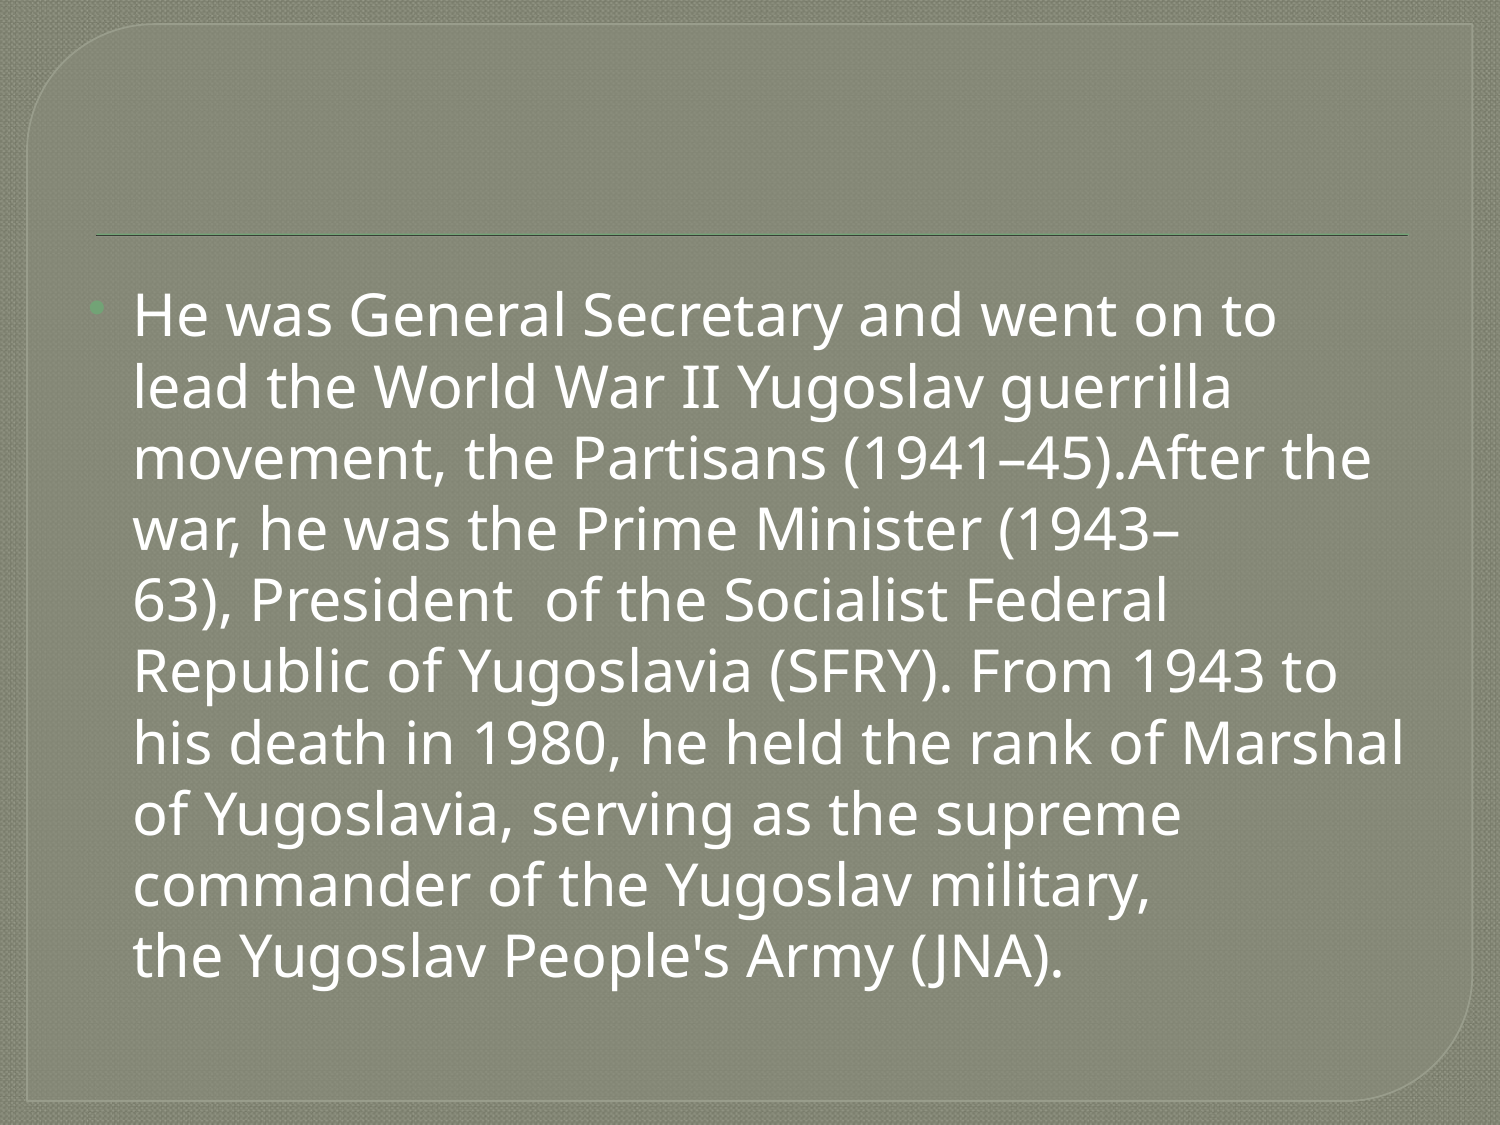

#
He was General Secretary and went on to lead the World War II Yugoslav guerrilla movement, the Partisans (1941–45).After the war, he was the Prime Minister (1943–63), President of the Socialist Federal Republic of Yugoslavia (SFRY). From 1943 to his death in 1980, he held the rank of Marshal of Yugoslavia, serving as the supreme commander of the Yugoslav military, the Yugoslav People's Army (JNA).